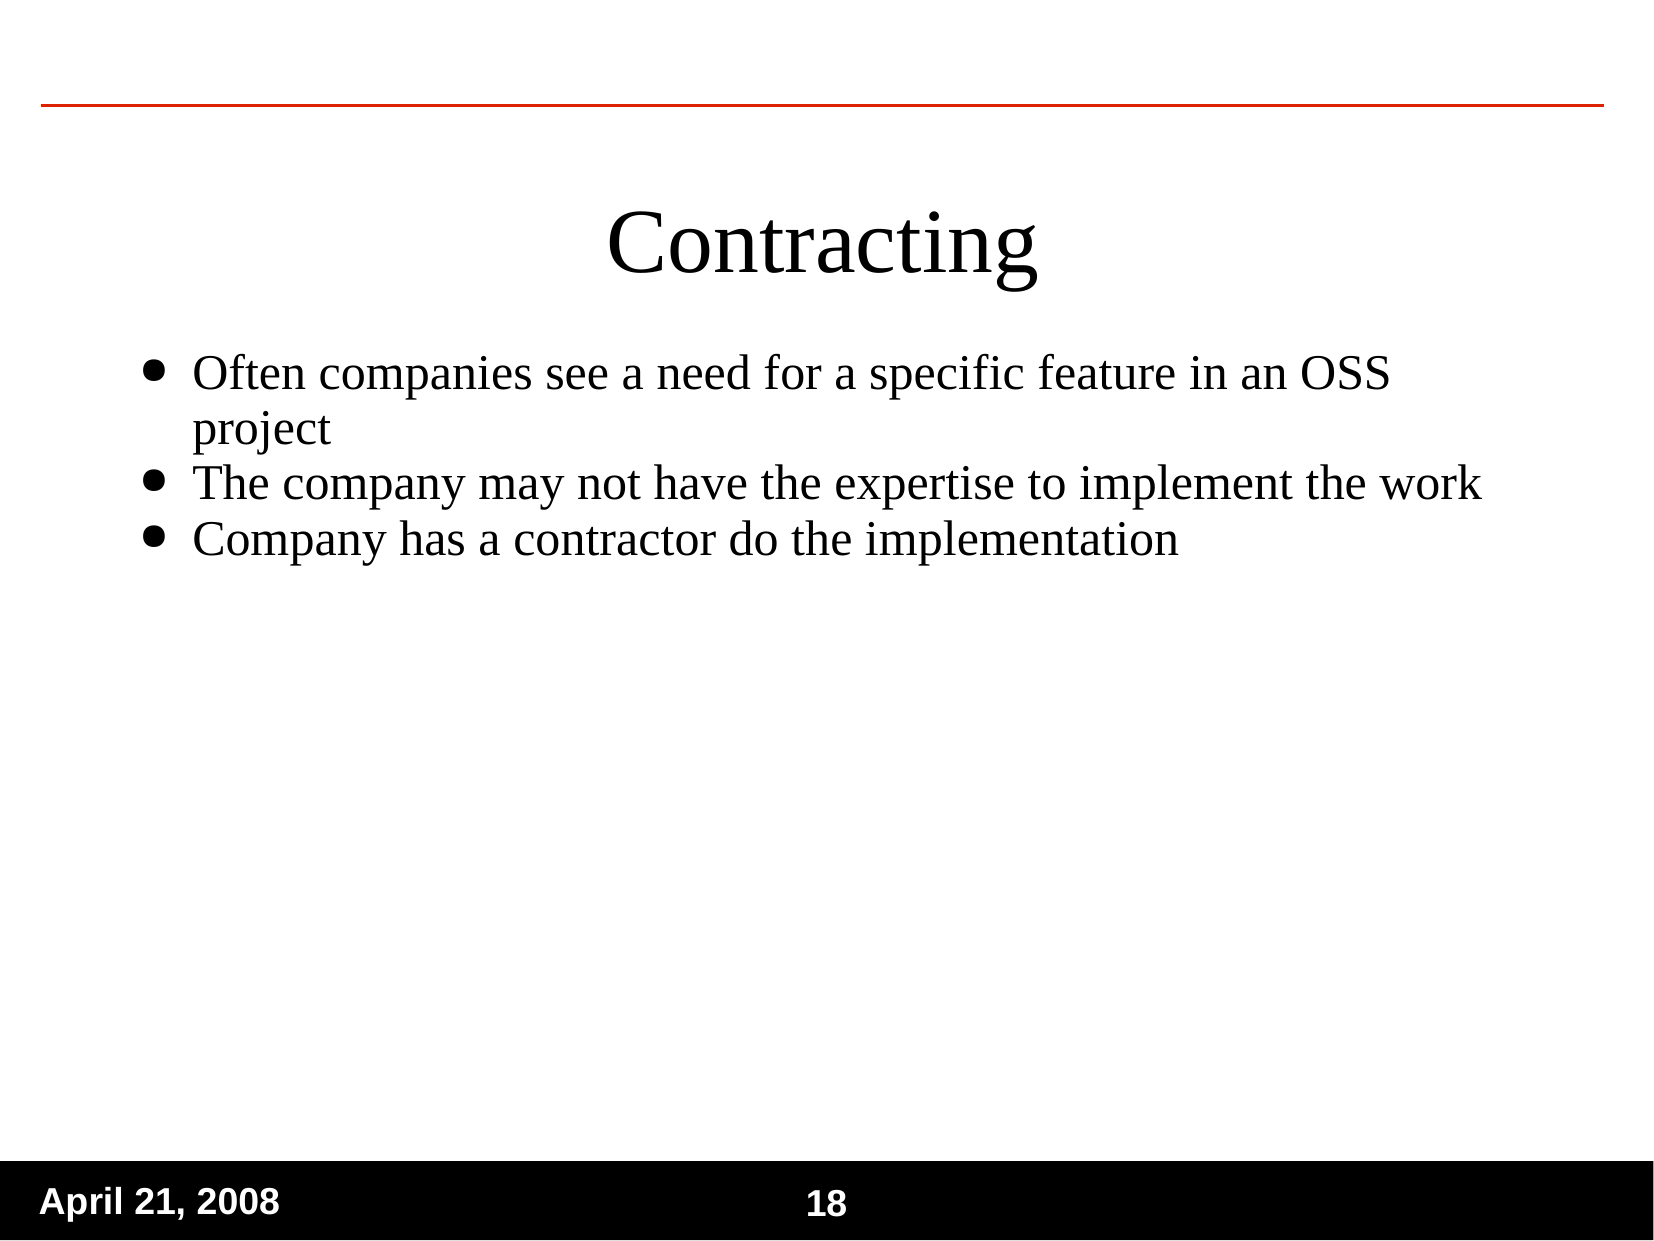

# Contracting
Often companies see a need for a specific feature in an OSS project
The company may not have the expertise to implement the work
Company has a contractor do the implementation